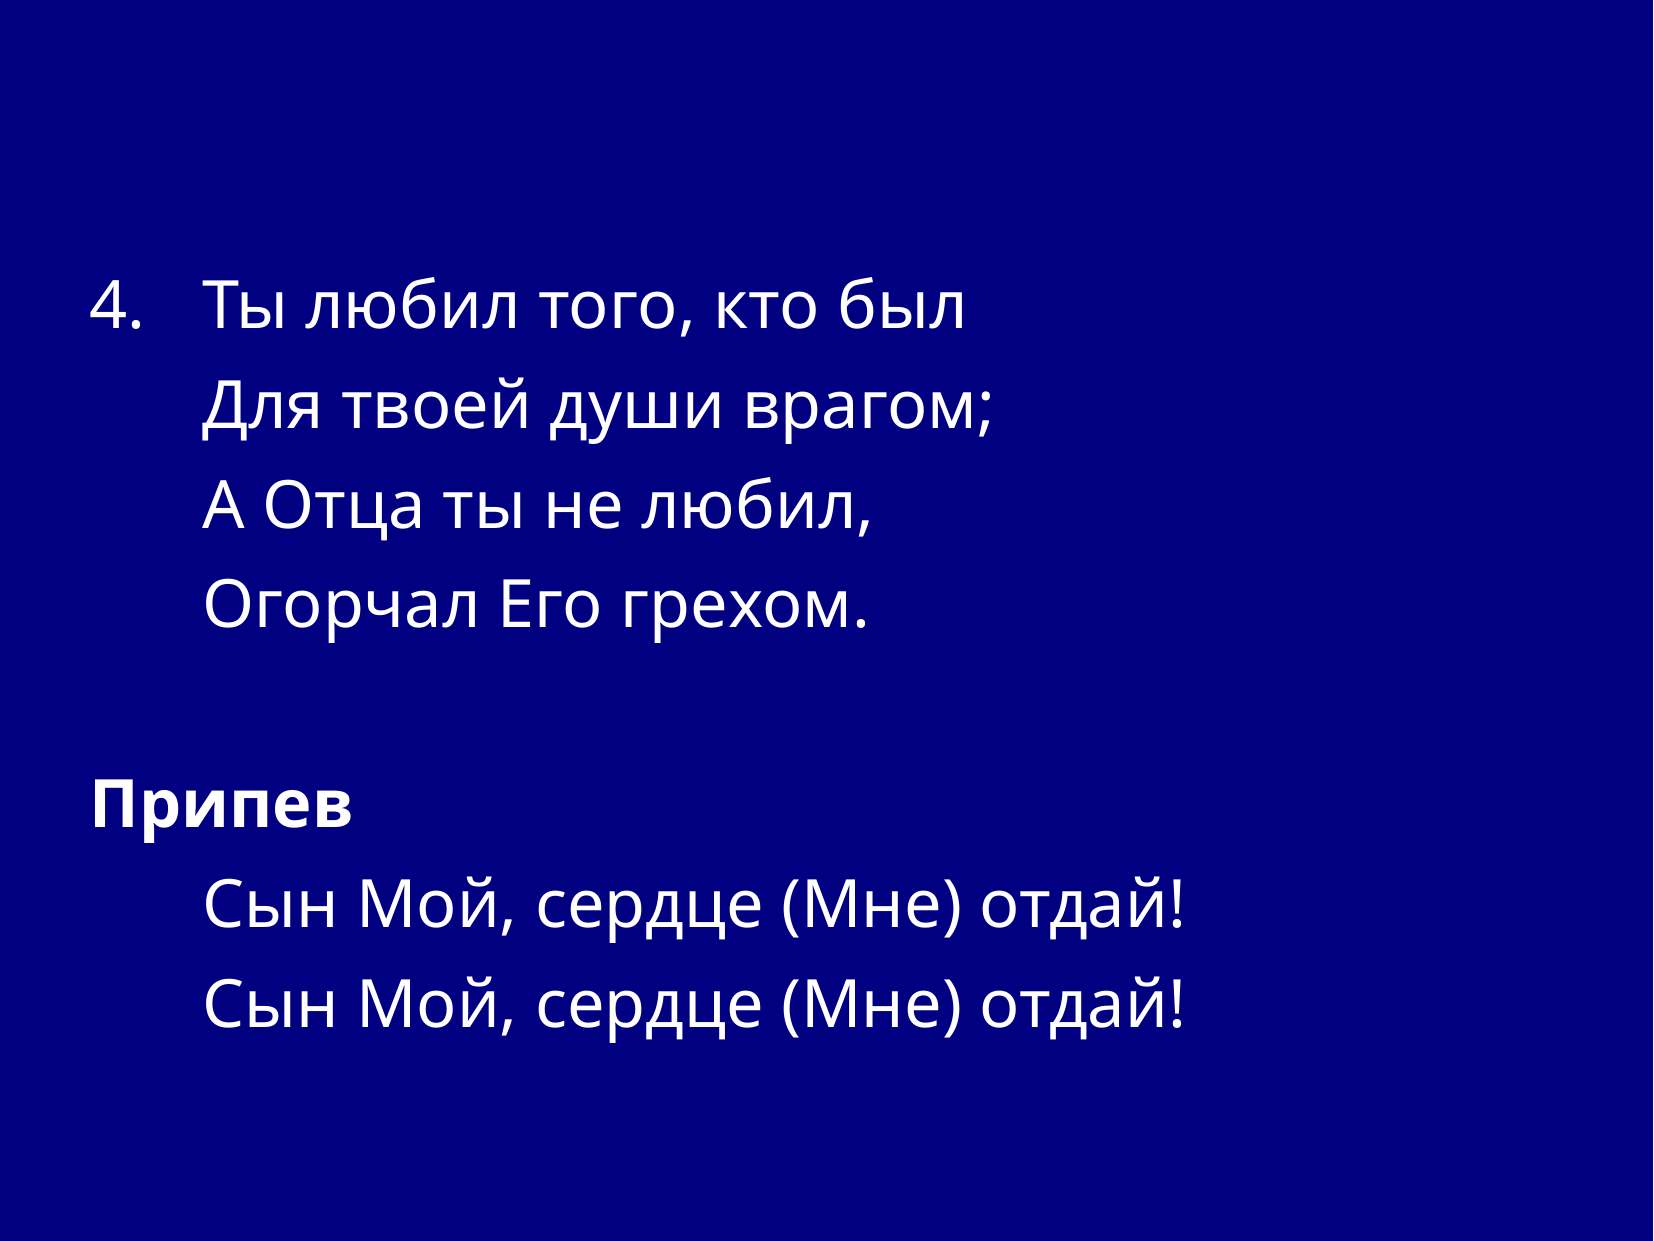

4.	Ты любил того, кто был
	Для твоей души врагом;
	А Отца ты не любил,
	Огорчал Его грехом.
Припев
	Сын Мой, сердце (Мне) отдай!
	Сын Мой, сердце (Мне) отдай!